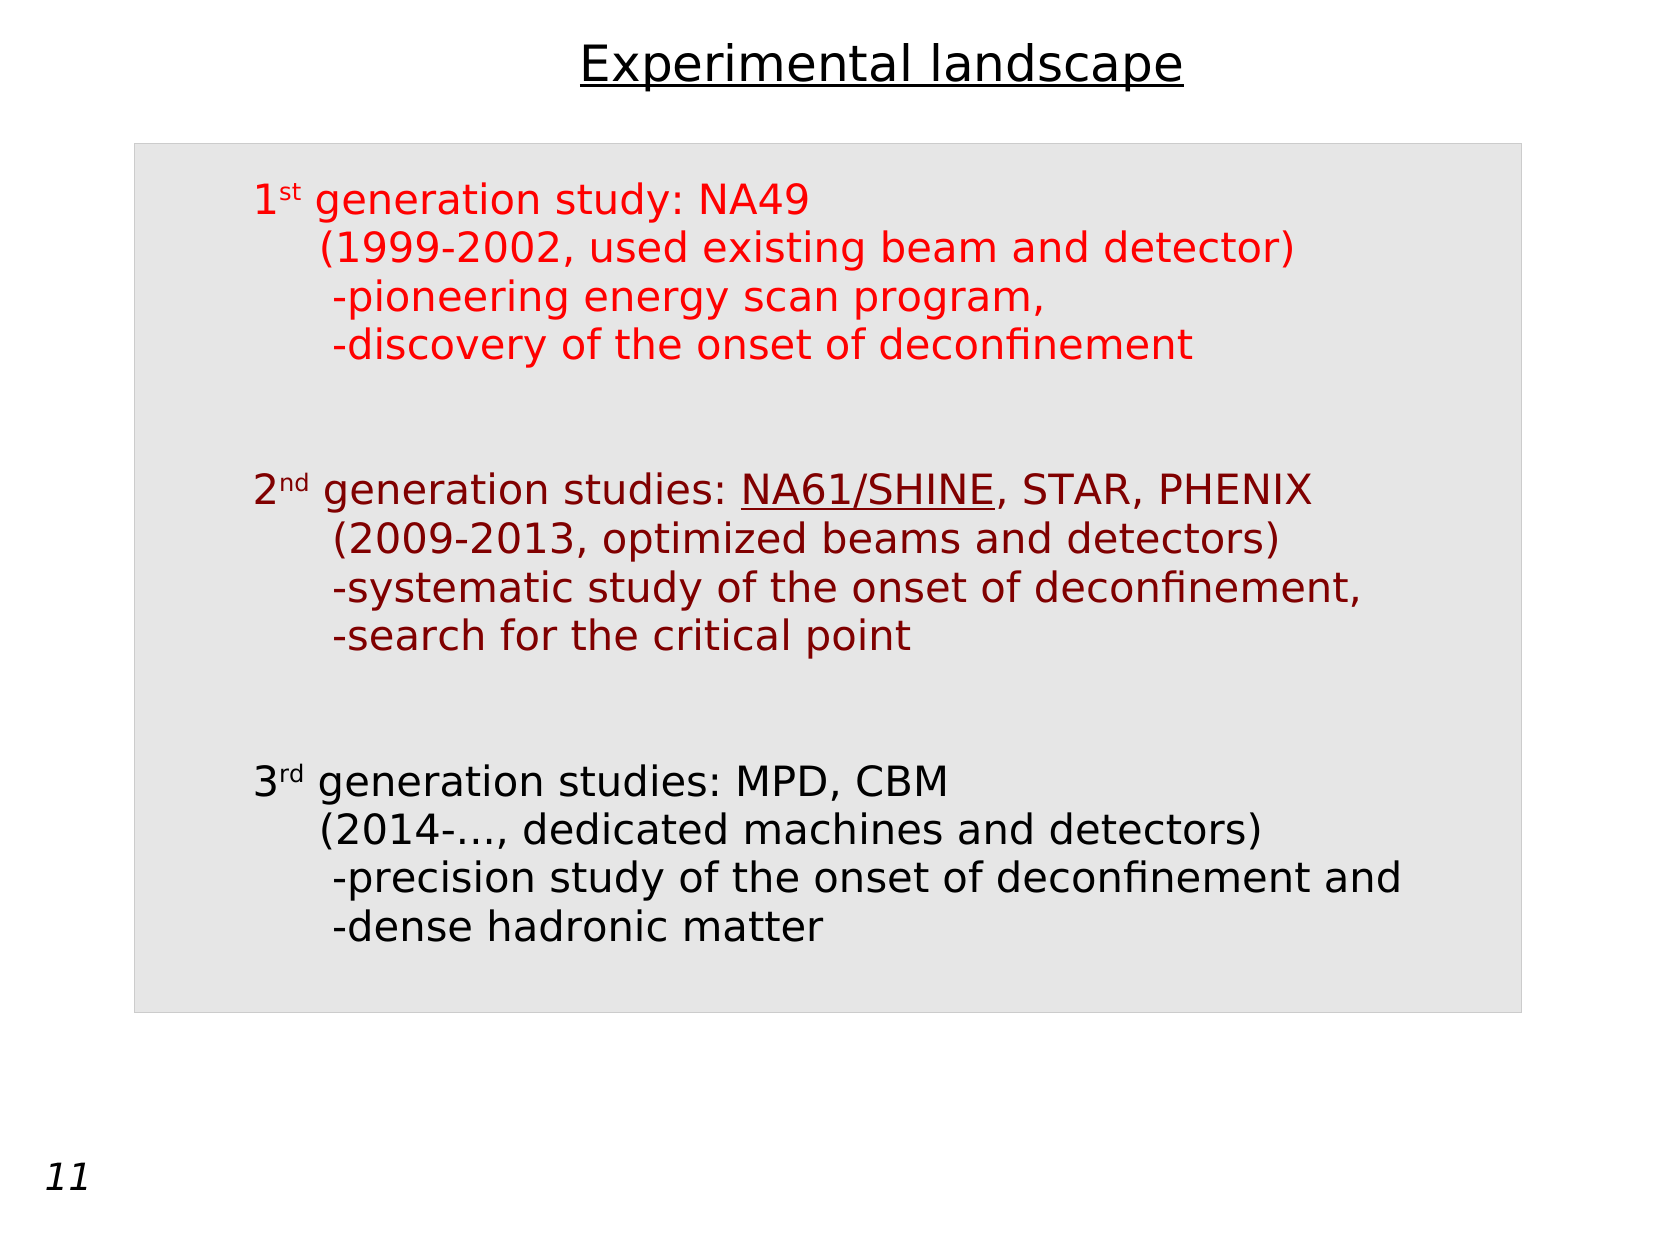

Experimental landscape
1st generation study: NA49
 (1999-2002, used existing beam and detector)
 -pioneering energy scan program,
 -discovery of the onset of deconfinement
2nd generation studies: NA61/SHINE, STAR, PHENIX
 (2009-2013, optimized beams and detectors)
 -systematic study of the onset of deconfinement,
 -search for the critical point
3rd generation studies: MPD, CBM
 (2014-..., dedicated machines and detectors)
 -precision study of the onset of deconfinement and
 -dense hadronic matter